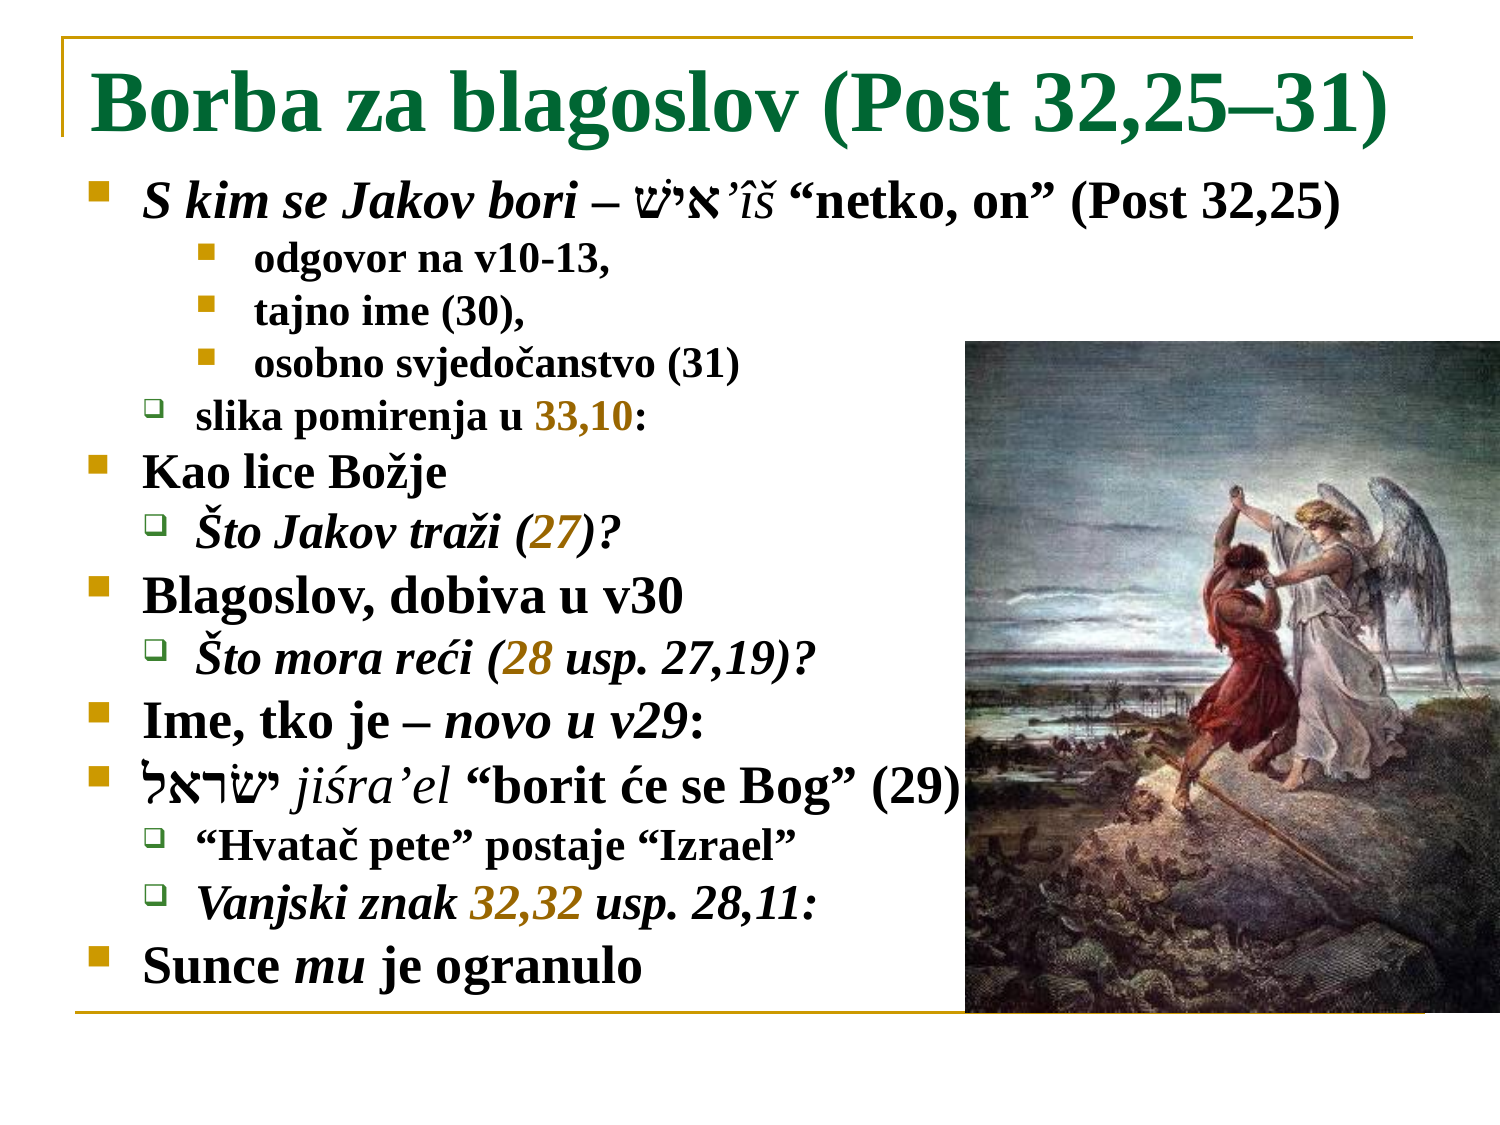

# Borba za blagoslov (Post 32,25–31)
S kim se Jakov bori – אישׁ’îš “netko, on” (Post 32,25)
odgovor na v10-13,
tajno ime (30),
osobno svjedočanstvo (31)
slika pomirenja u 33,10:
Kao lice Božje
Što Jakov traži (27)?
Blagoslov, dobiva u v30
Što mora reći (28 usp. 27,19)?
Ime, tko je – novo u v29:
ישׂראל jiśra’el “borit će se Bog” (29)
“Hvatač pete” postaje “Izrael”
Vanjski znak 32,32 usp. 28,11:
Sunce mu je ogranulo